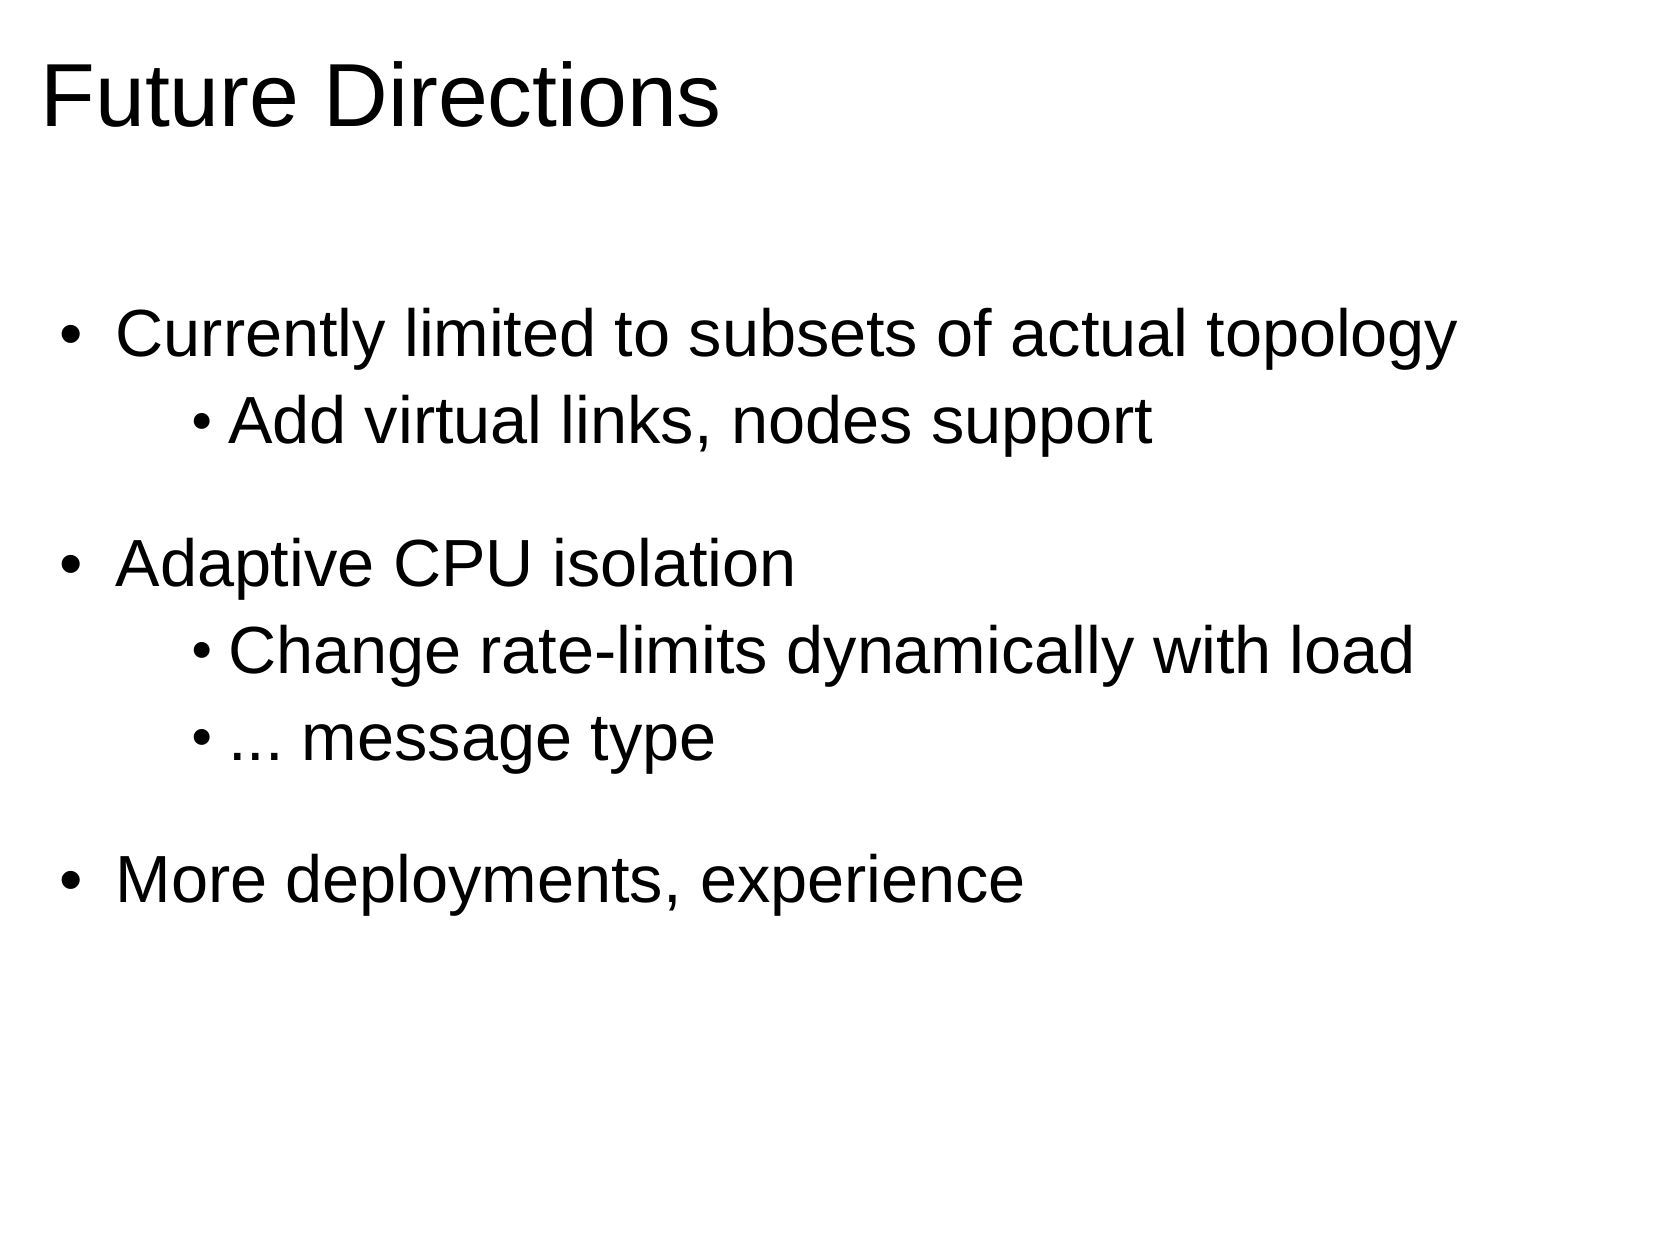

# Future Directions
Currently limited to subsets of actual topology
Add virtual links, nodes support
Adaptive CPU isolation
Change rate-limits dynamically with load
... message type
More deployments, experience